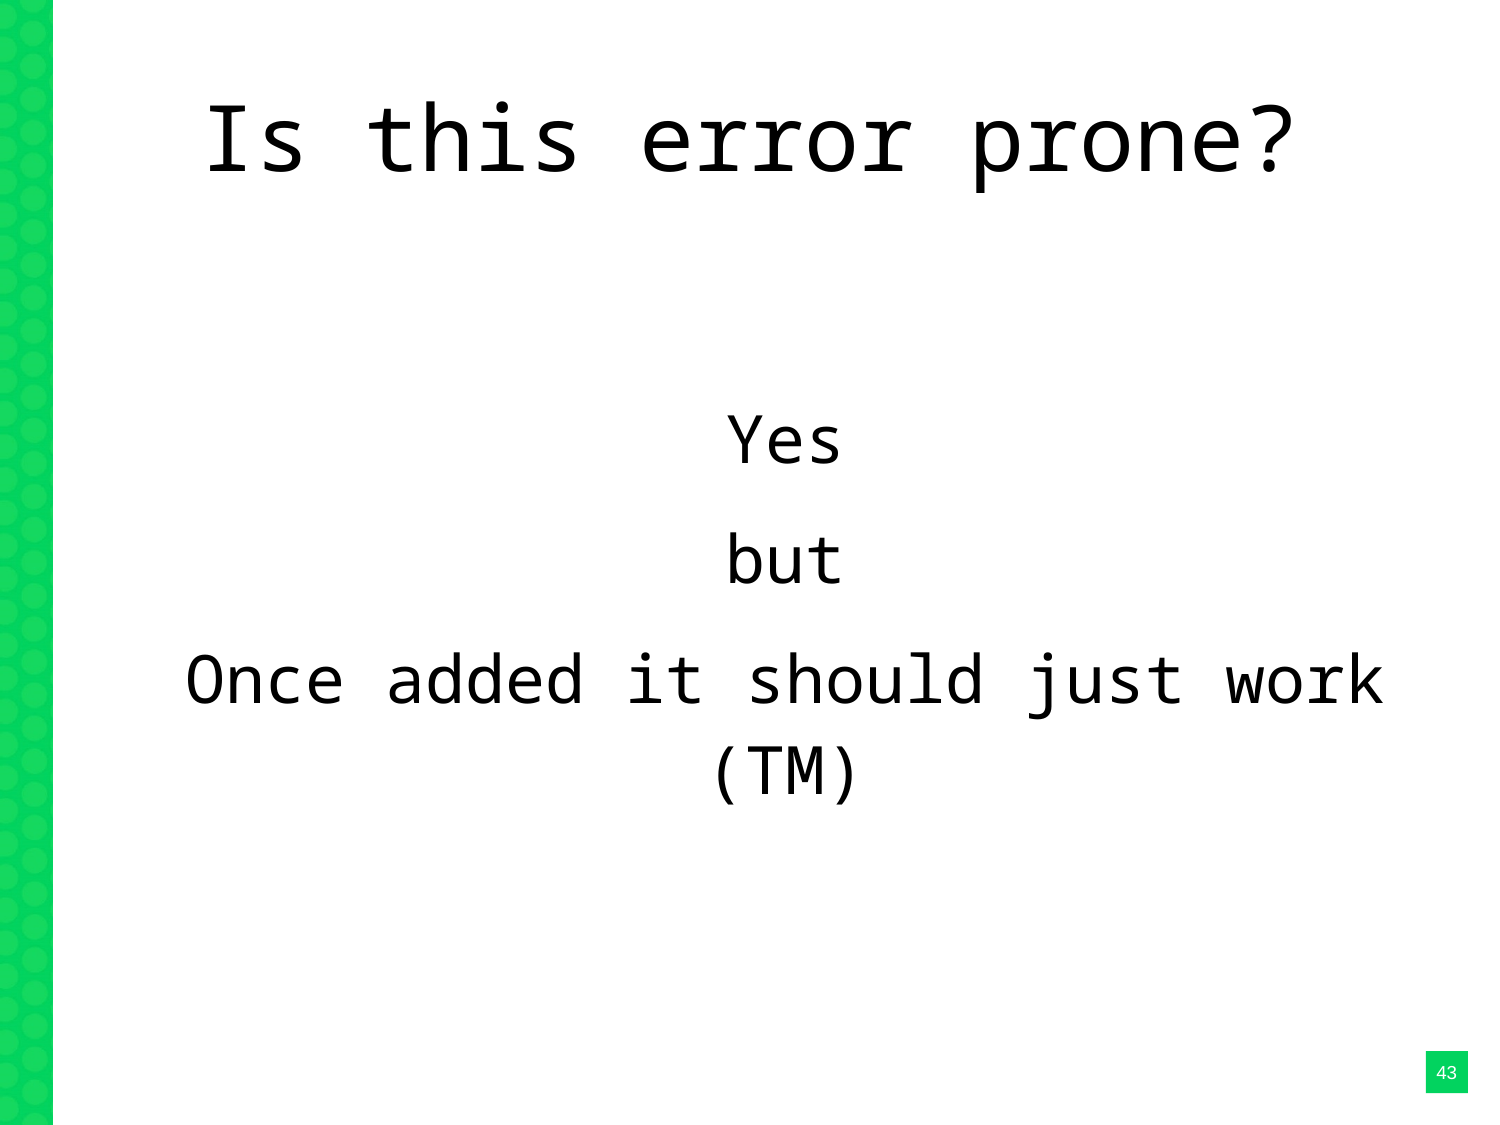

# Is this error prone?
Yes
but
Once added it should just work (TM)